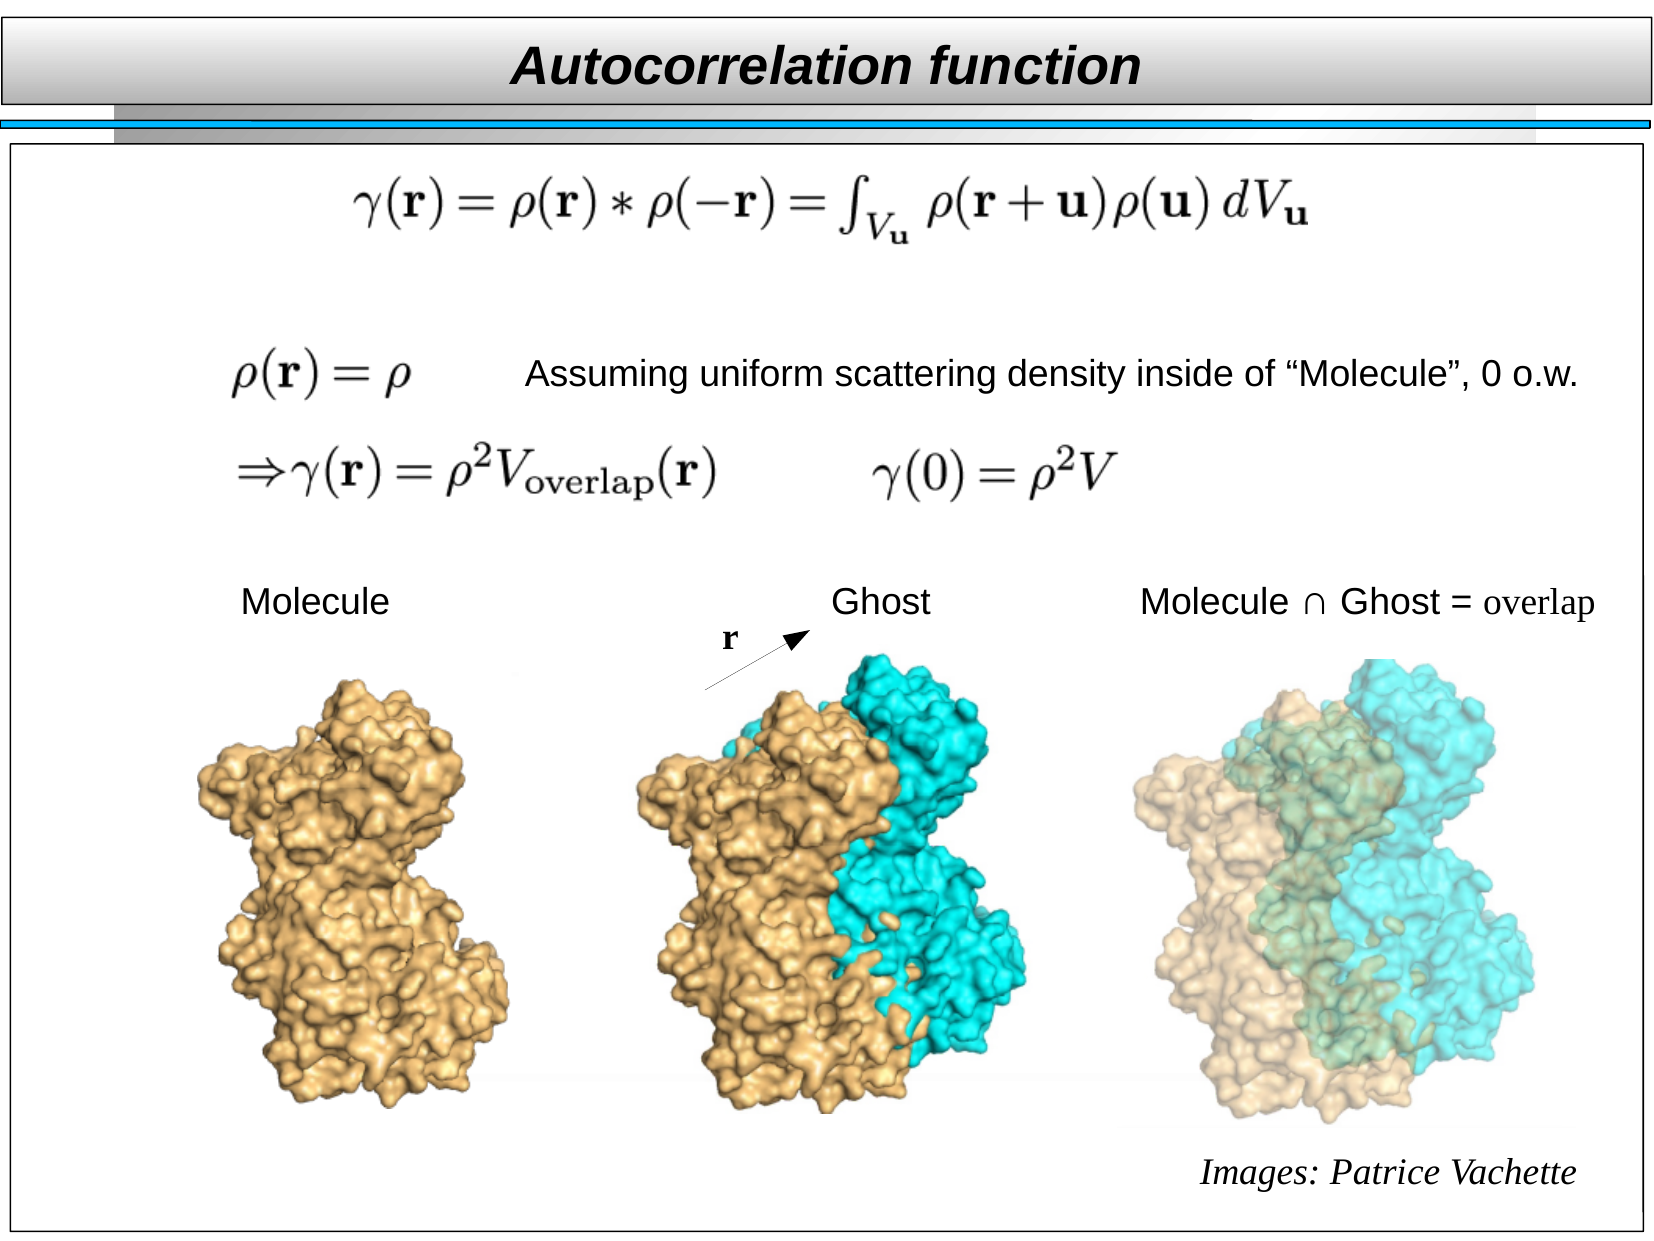

Autocorrelation function
Assuming uniform scattering density inside of “Molecule”, 0 o.w.
Molecule ∩ Ghost = overlap
Molecule
Ghost
r
Images: Patrice Vachette